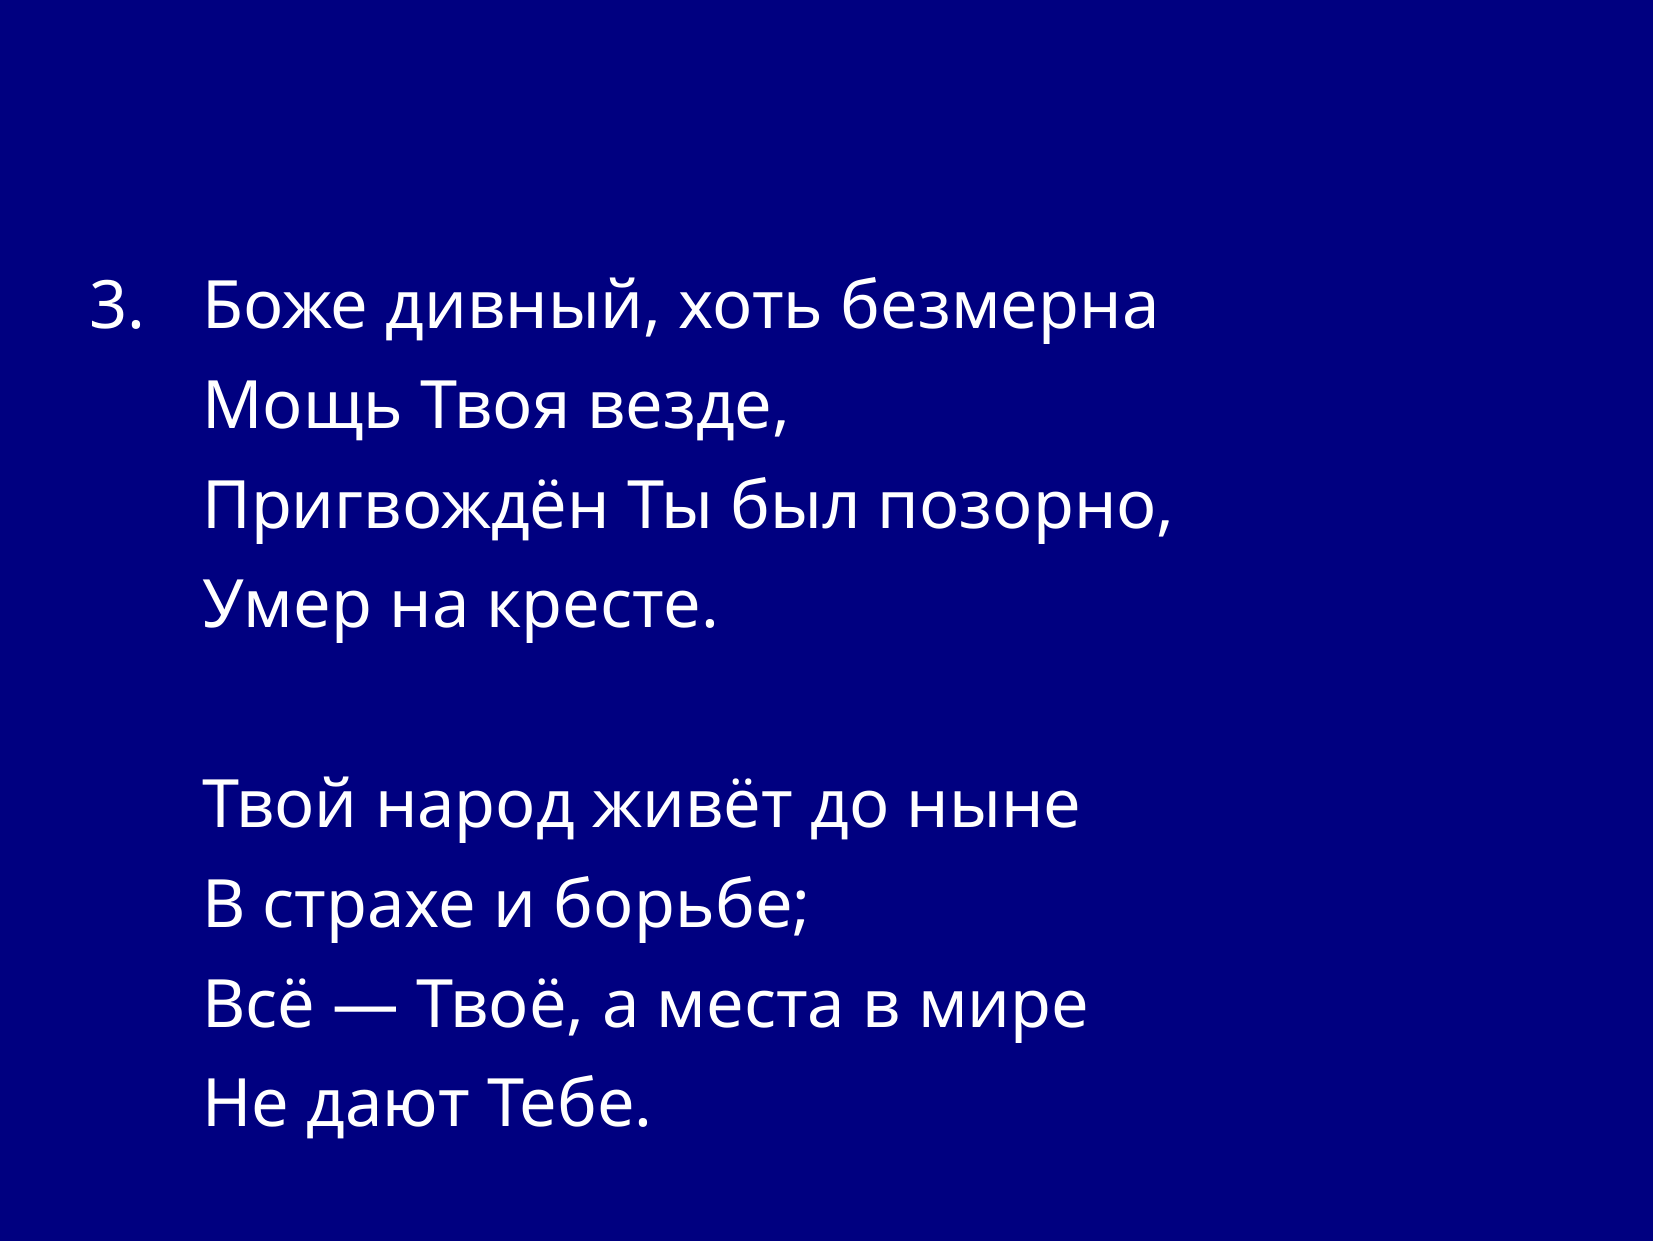

3.	Боже дивный, хоть безмерна
	Мощь Твоя везде,
	Пригвождён Ты был позорно,
	Умер на кресте.
	Твой народ живёт до ныне
	В страхе и борьбе;
	Всё — Твоё, а места в мире
	Не дают Тебе.